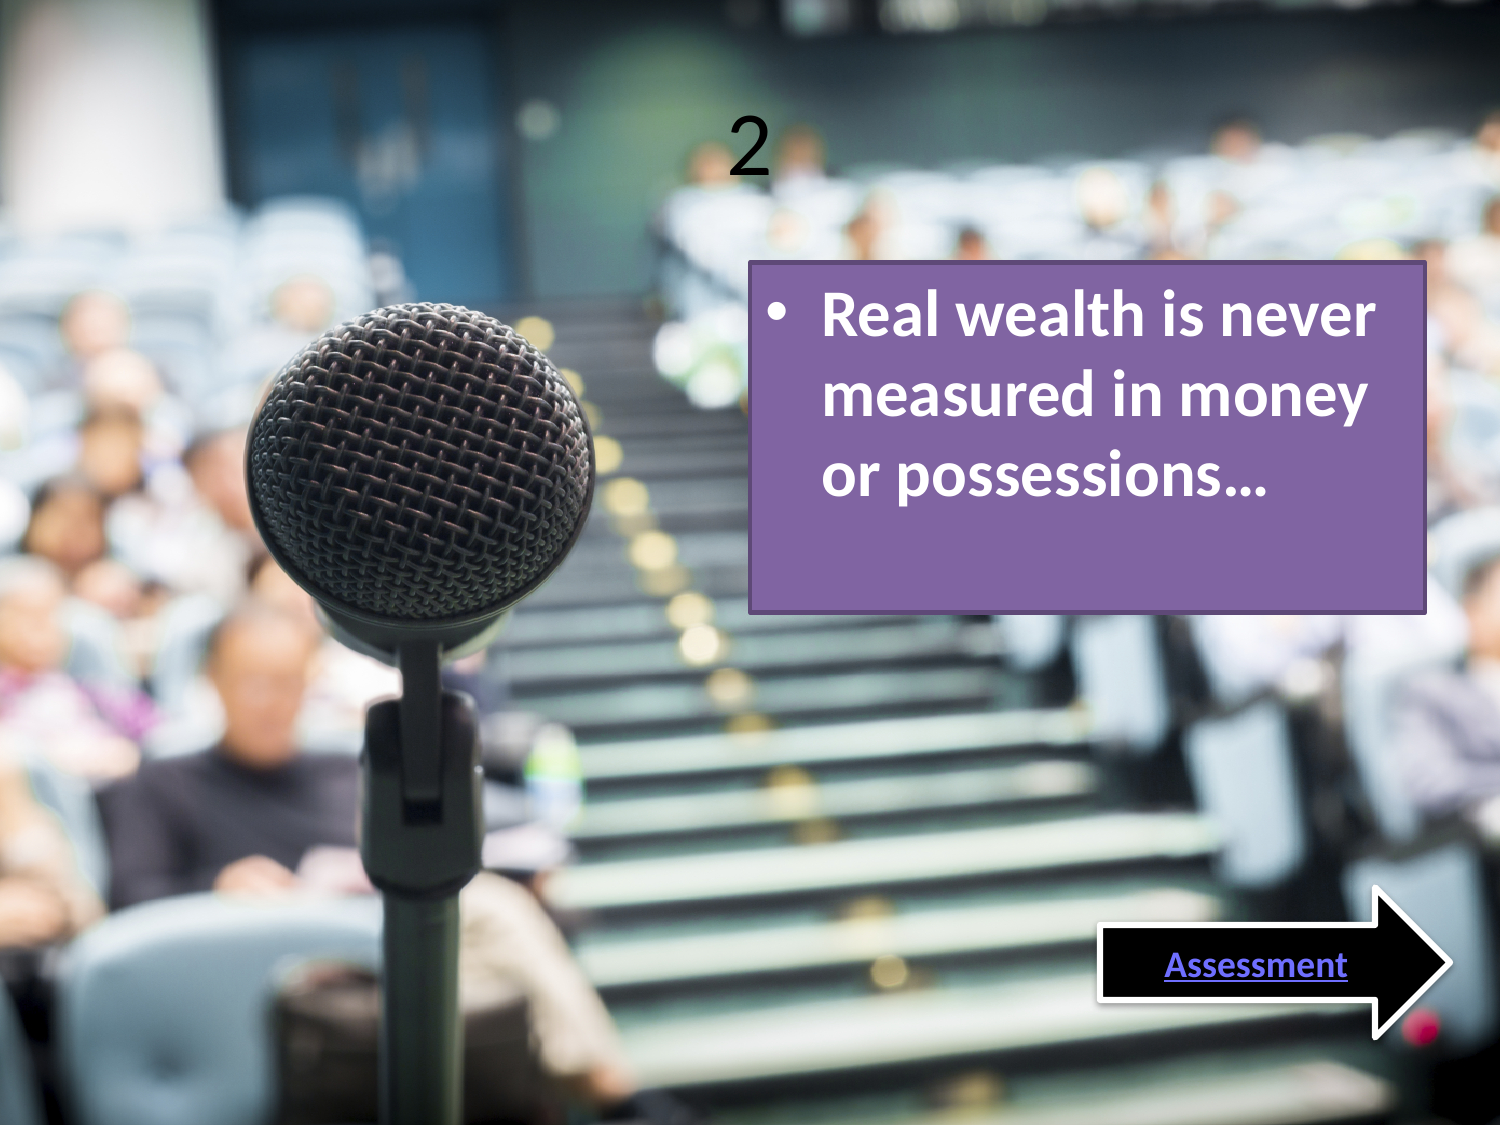

# 2
Real wealth is never measured in money or possessions…
Assessment